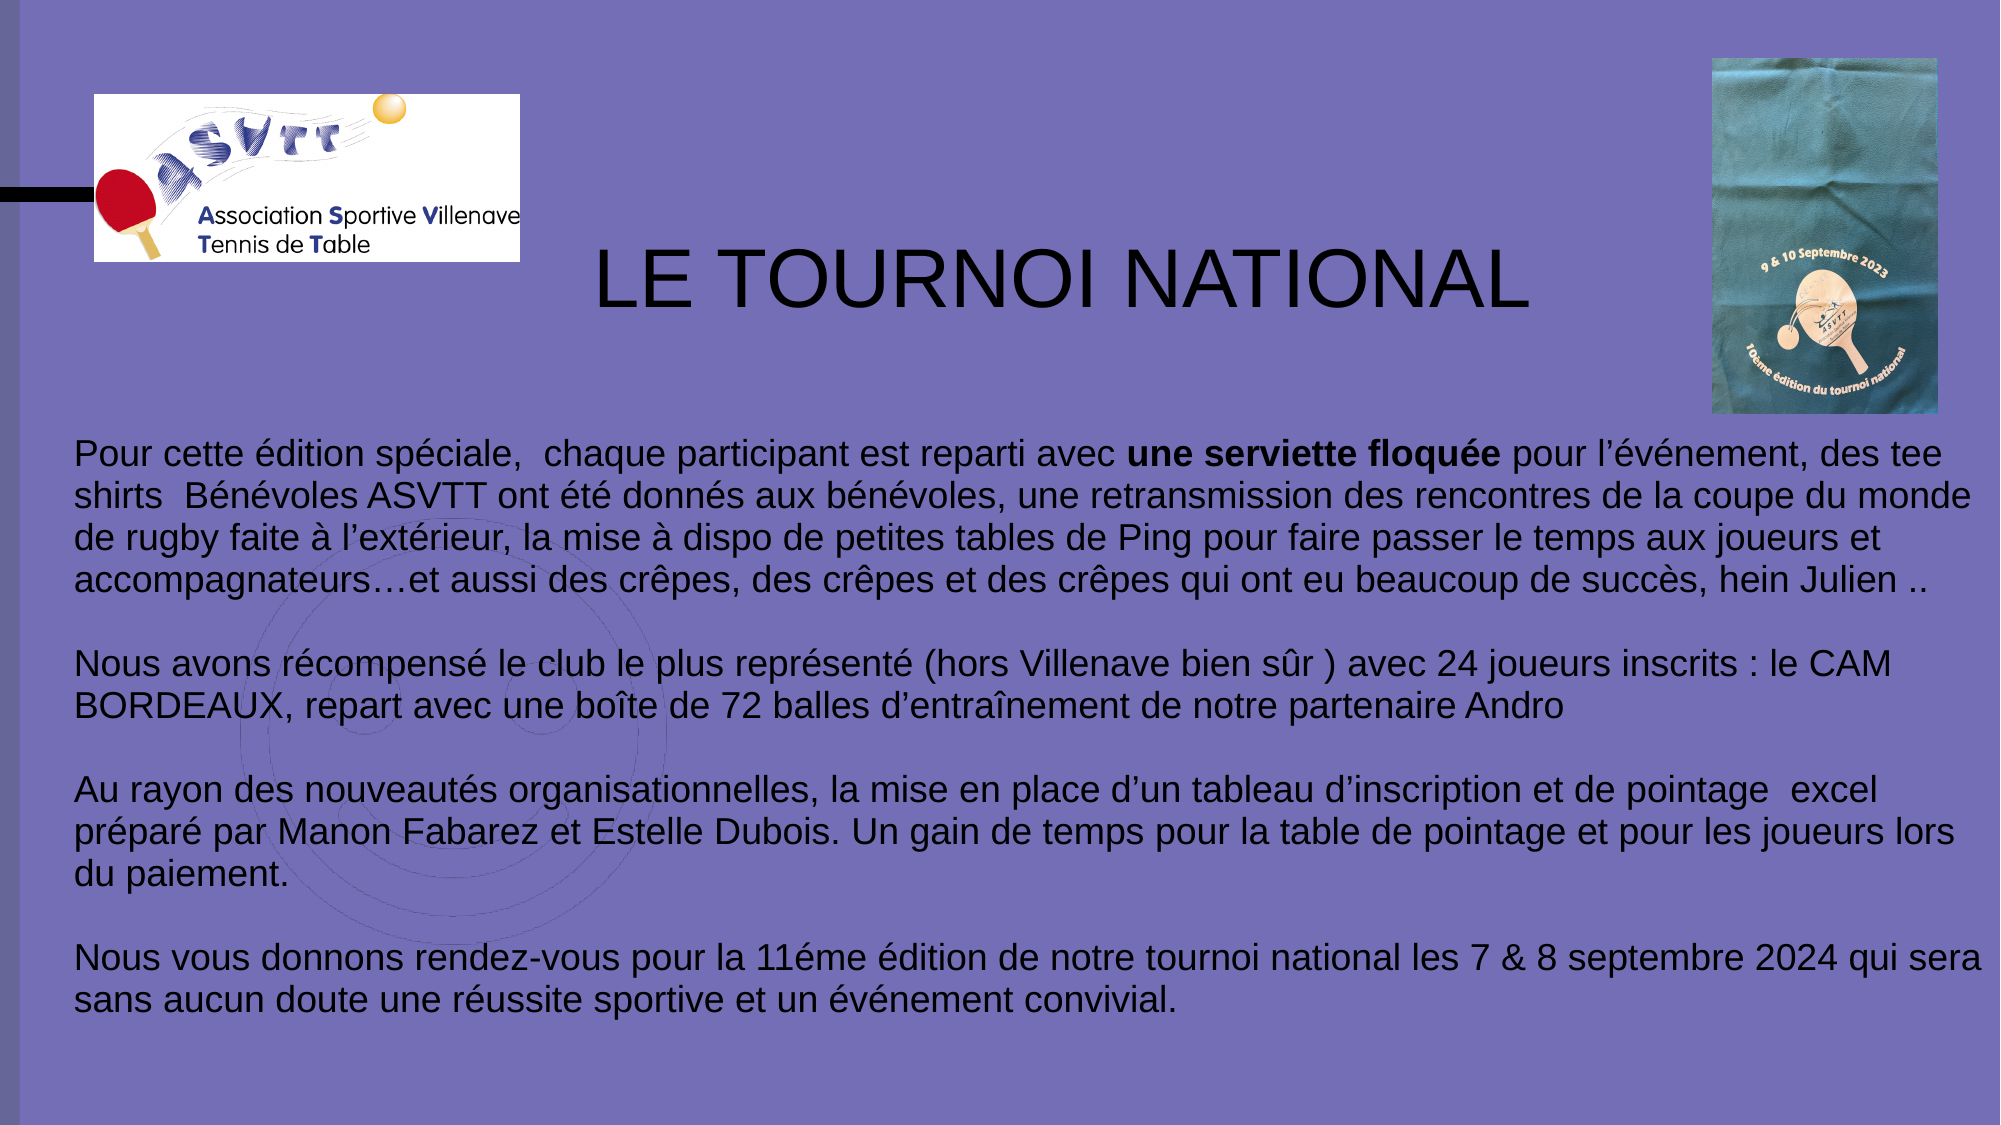

LE TOURNOI NATIONAL
Pour cette édition spéciale, chaque participant est reparti avec une serviette floquée pour l’événement, des tee shirts Bénévoles ASVTT ont été donnés aux bénévoles, une retransmission des rencontres de la coupe du monde de rugby faite à l’extérieur, la mise à dispo de petites tables de Ping pour faire passer le temps aux joueurs et accompagnateurs…et aussi des crêpes, des crêpes et des crêpes qui ont eu beaucoup de succès, hein Julien ..
Nous avons récompensé le club le plus représenté (hors Villenave bien sûr ) avec 24 joueurs inscrits : le CAM BORDEAUX, repart avec une boîte de 72 balles d’entraînement de notre partenaire Andro
Au rayon des nouveautés organisationnelles, la mise en place d’un tableau d’inscription et de pointage excel préparé par Manon Fabarez et Estelle Dubois. Un gain de temps pour la table de pointage et pour les joueurs lors du paiement.
Nous vous donnons rendez-vous pour la 11éme édition de notre tournoi national les 7 & 8 septembre 2024 qui sera sans aucun doute une réussite sportive et un événement convivial.